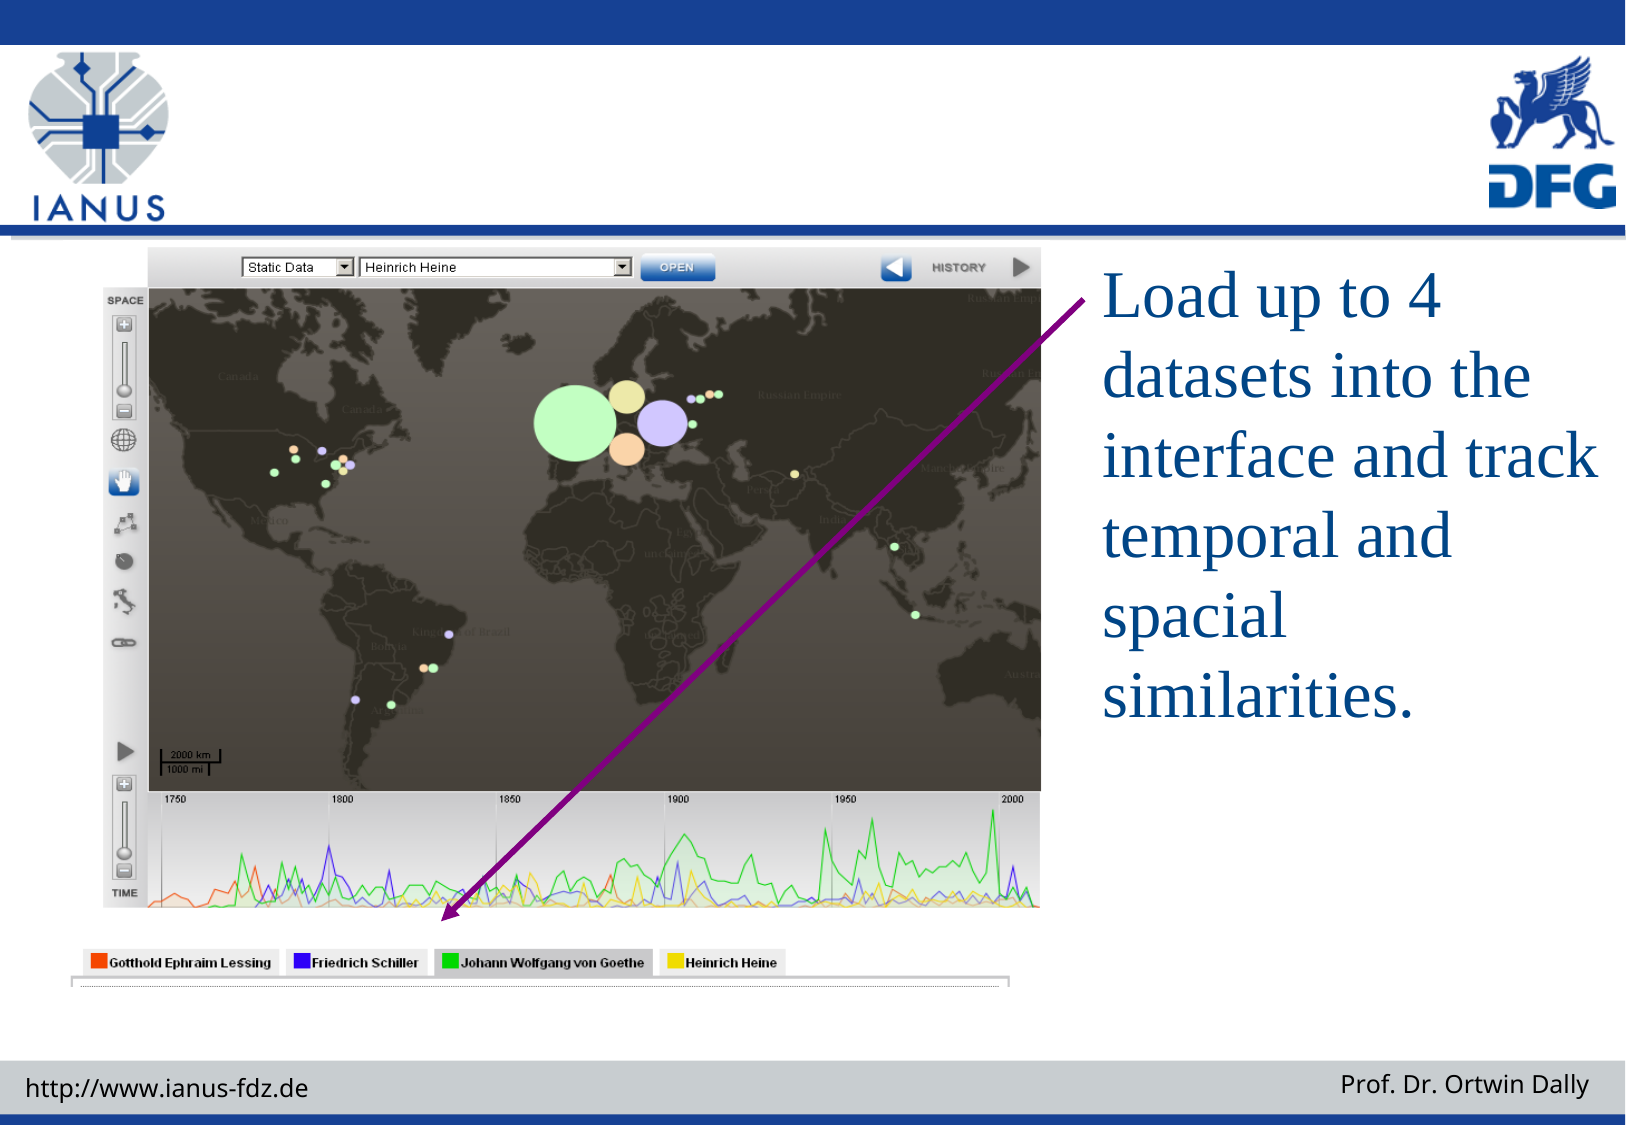

Load up to 4 datasets into the interface and track temporal and spacial similarities.